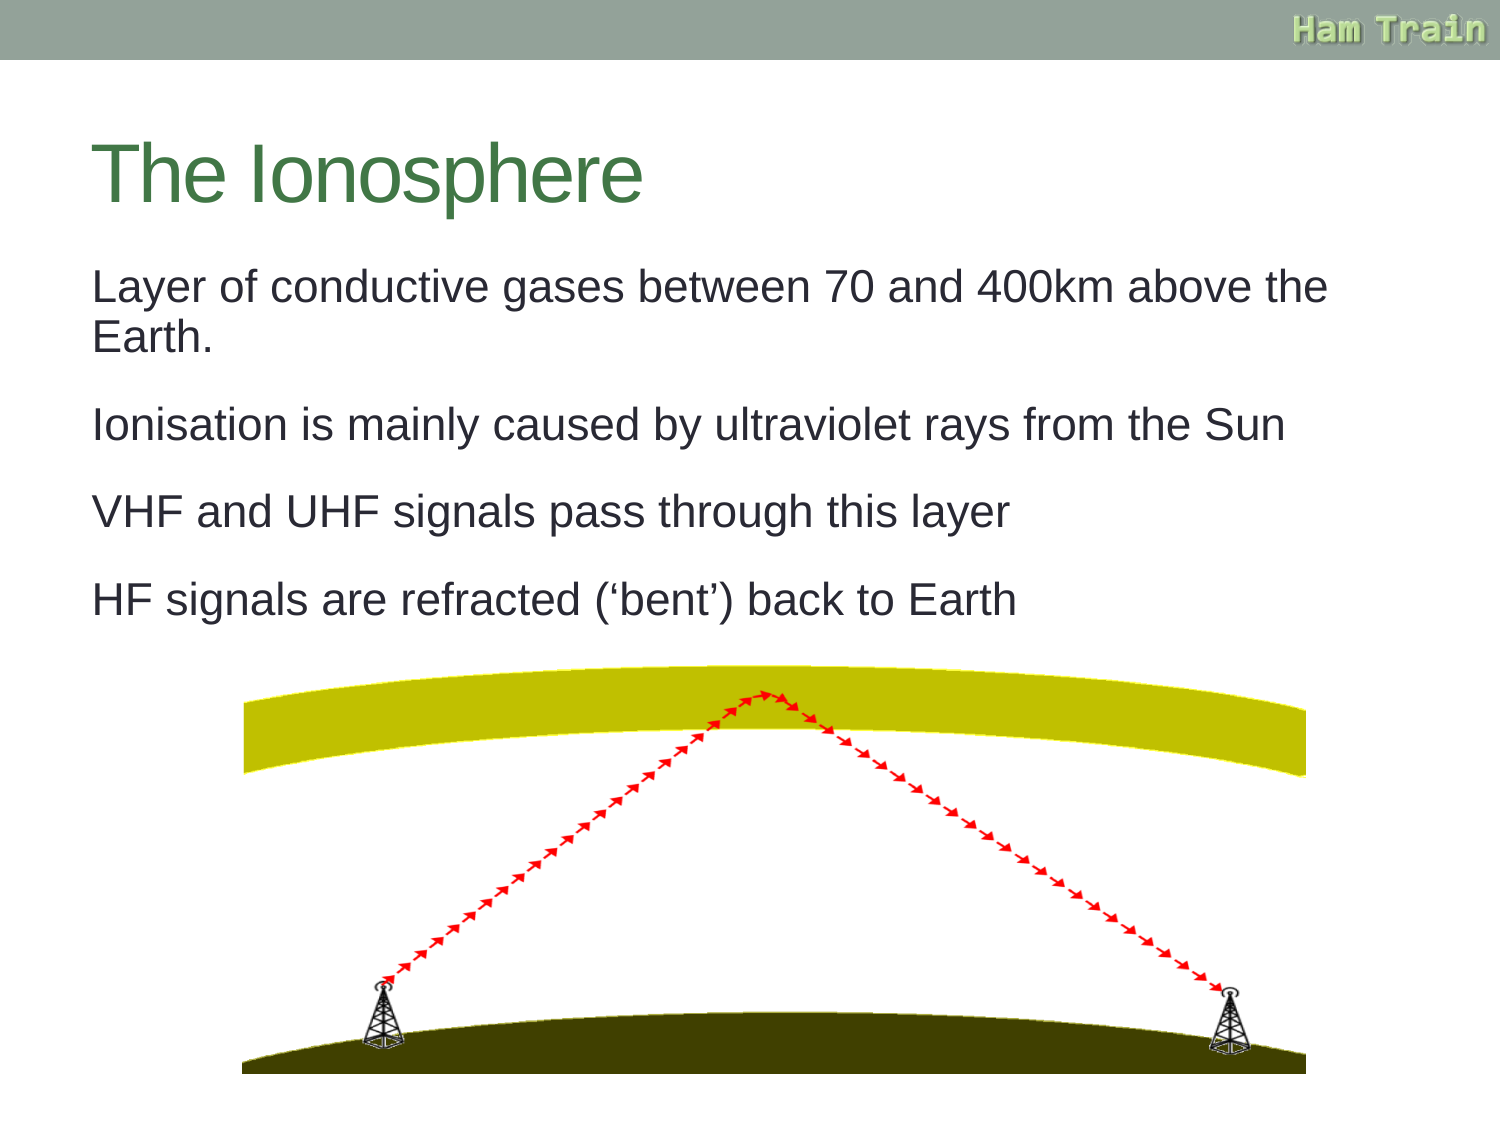

# The Ionosphere
Layer of conductive gases between 70 and 400km above the Earth.
Ionisation is mainly caused by ultraviolet rays from the Sun
VHF and UHF signals pass through this layer
HF signals are refracted (‘bent’) back to Earth